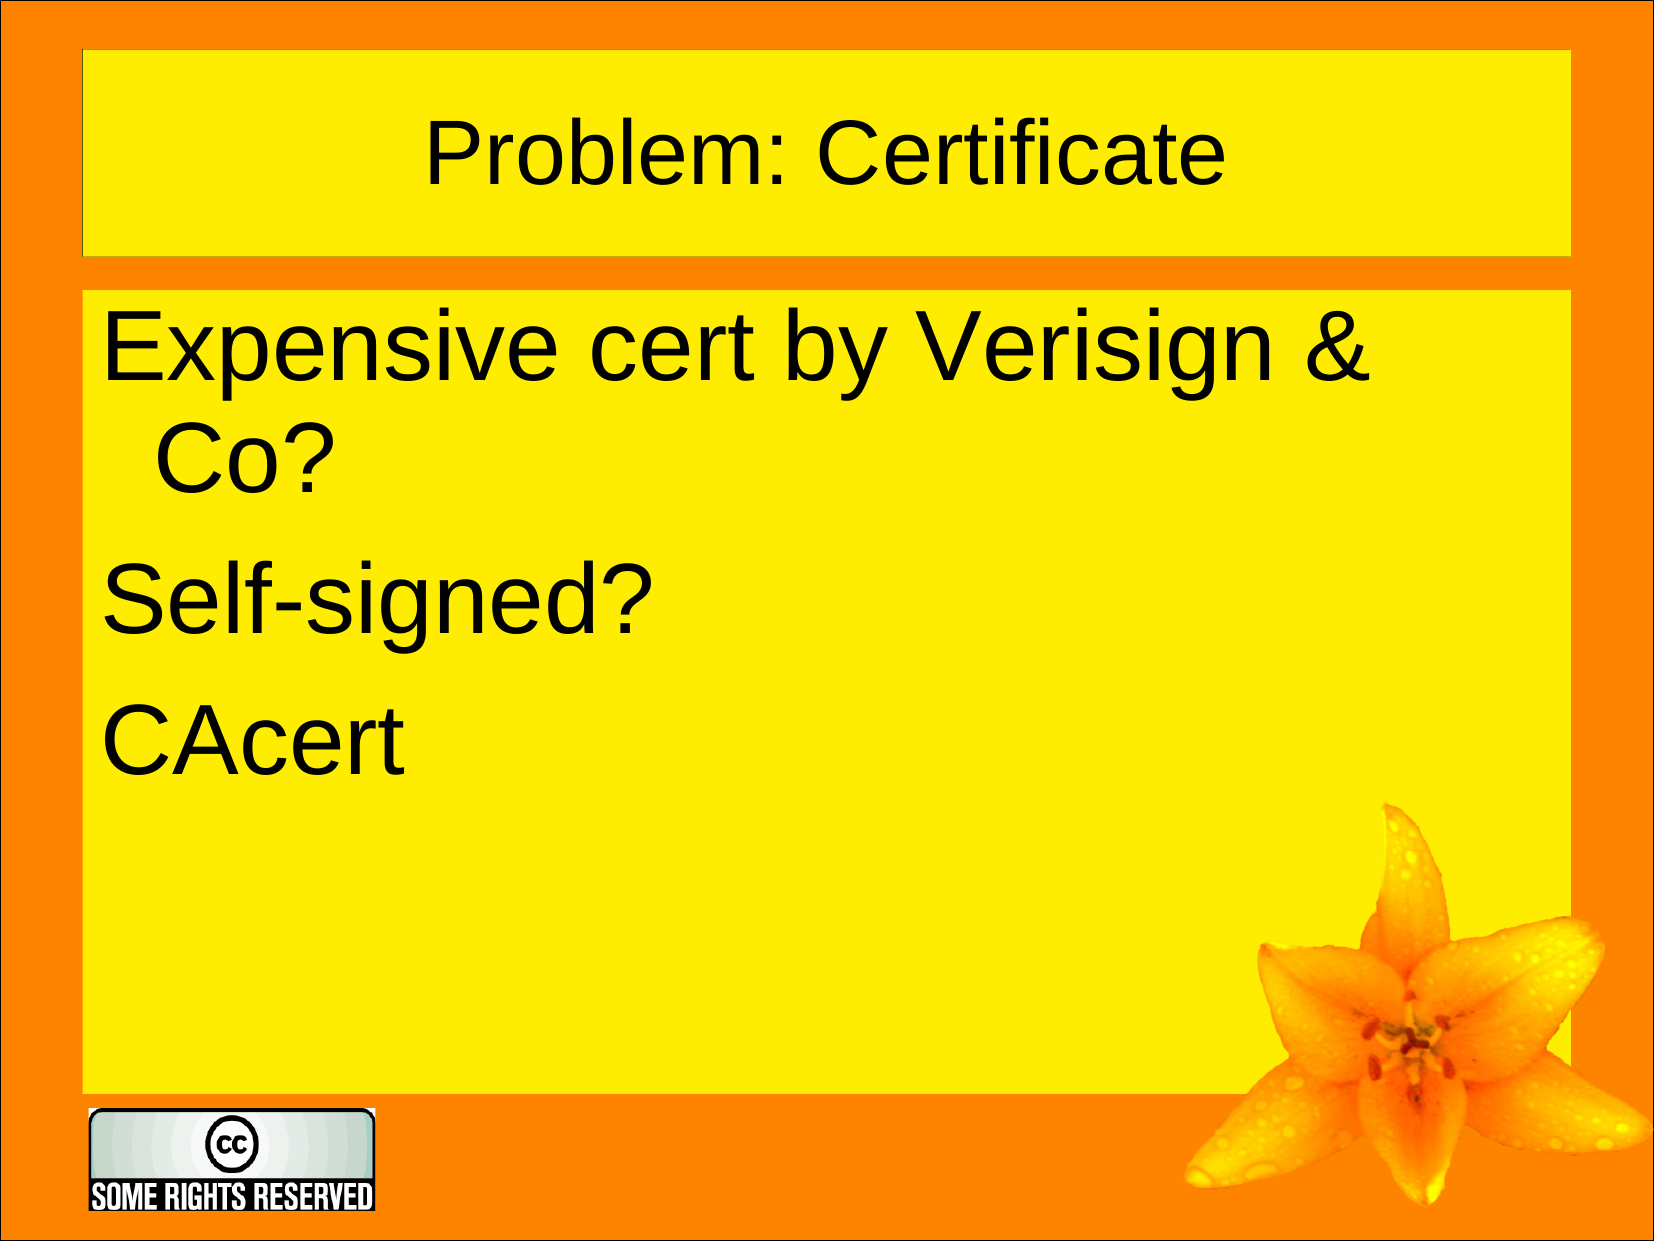

# Problem: Certificate
Expensive cert by Verisign & Co?
Self-signed?
CAcert